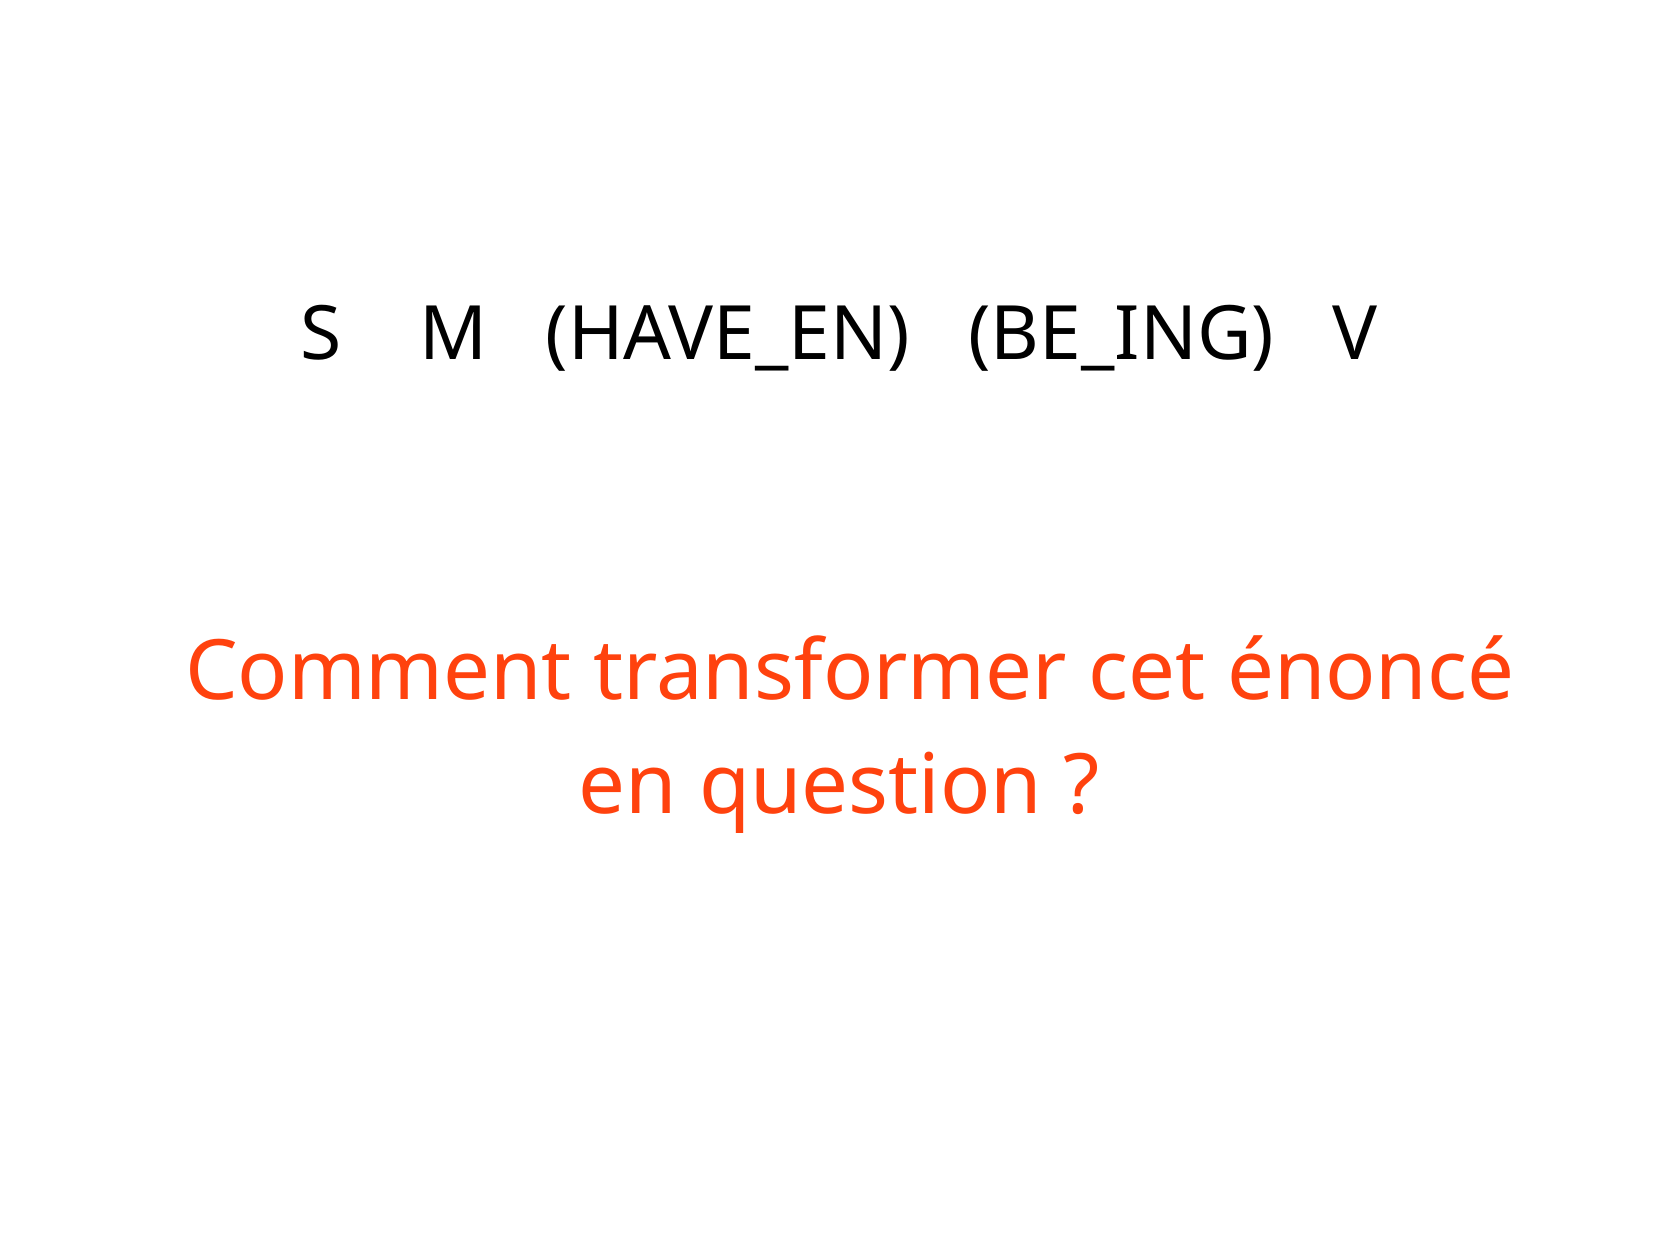

S M (HAVE_EN) (BE_ING) V
Comment transformer cet énoncé
en question ?